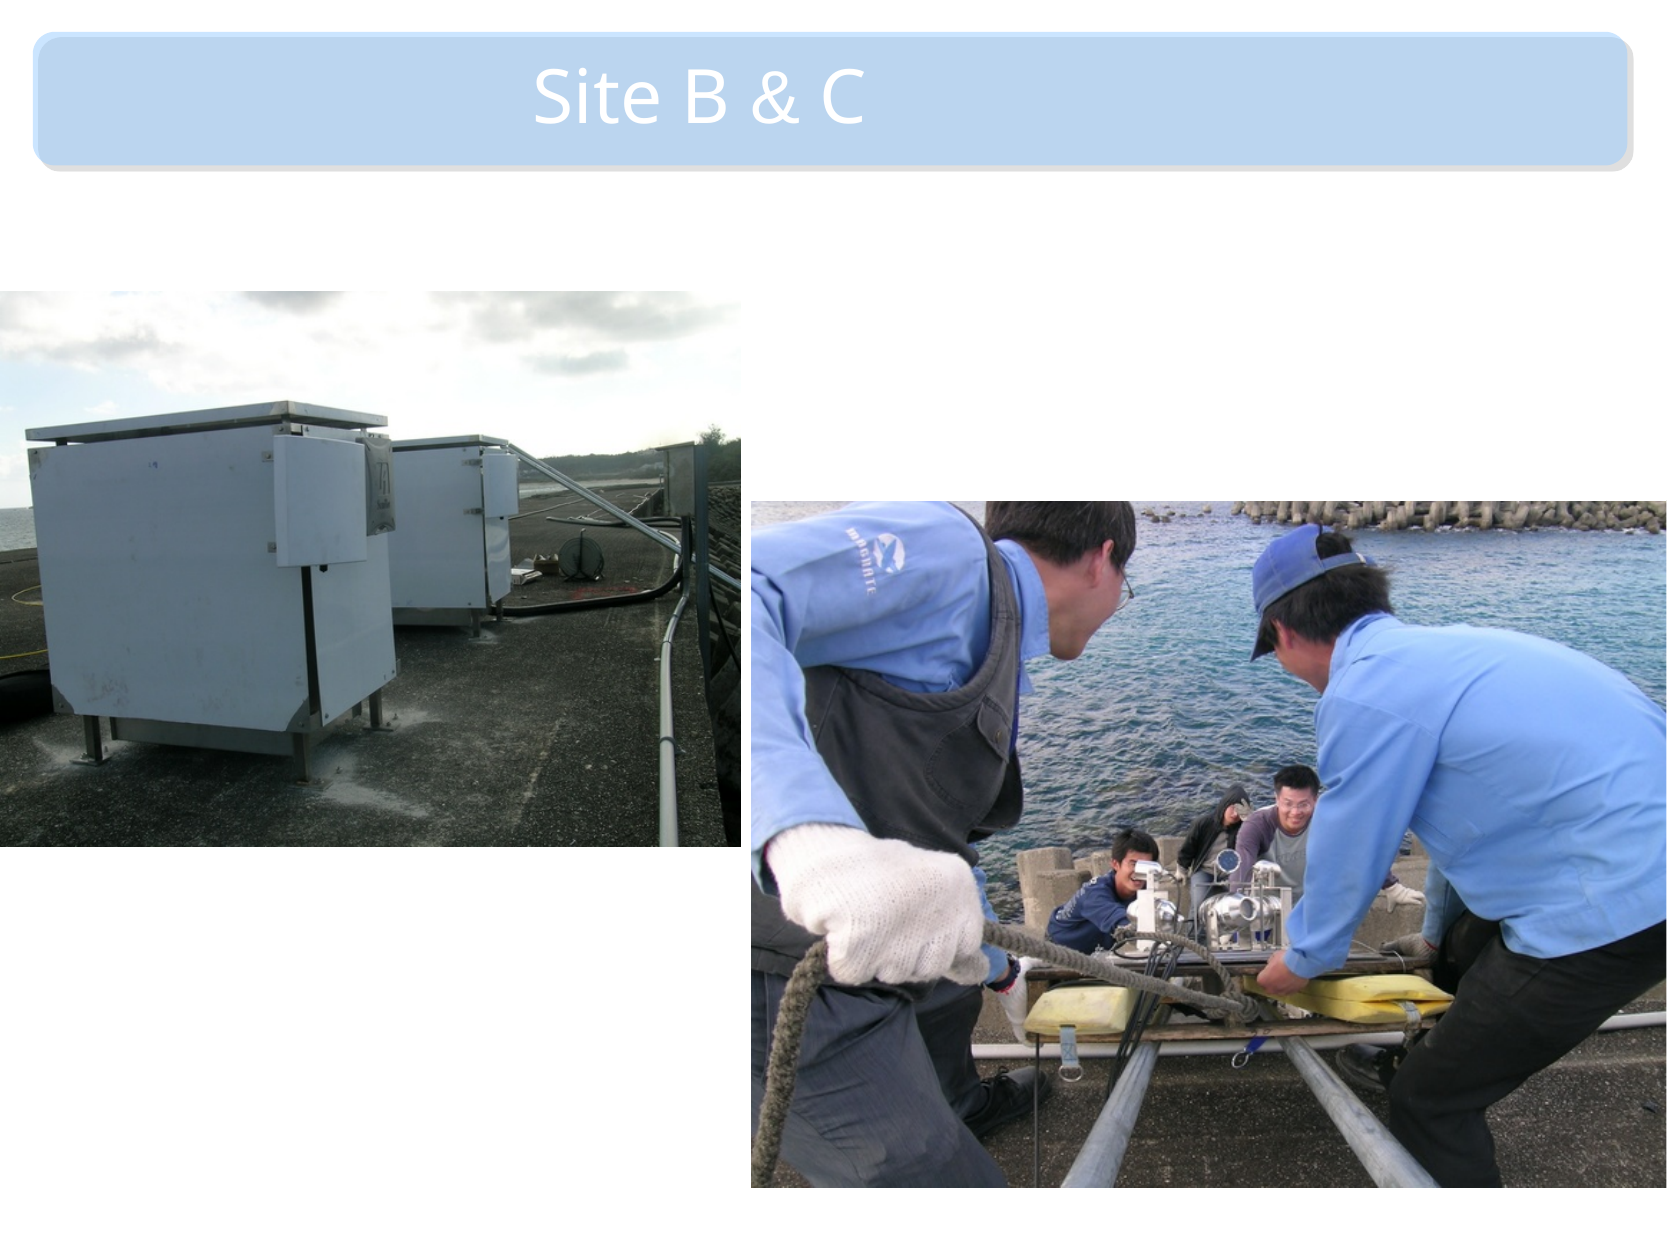

# Site B & C
Site B & C